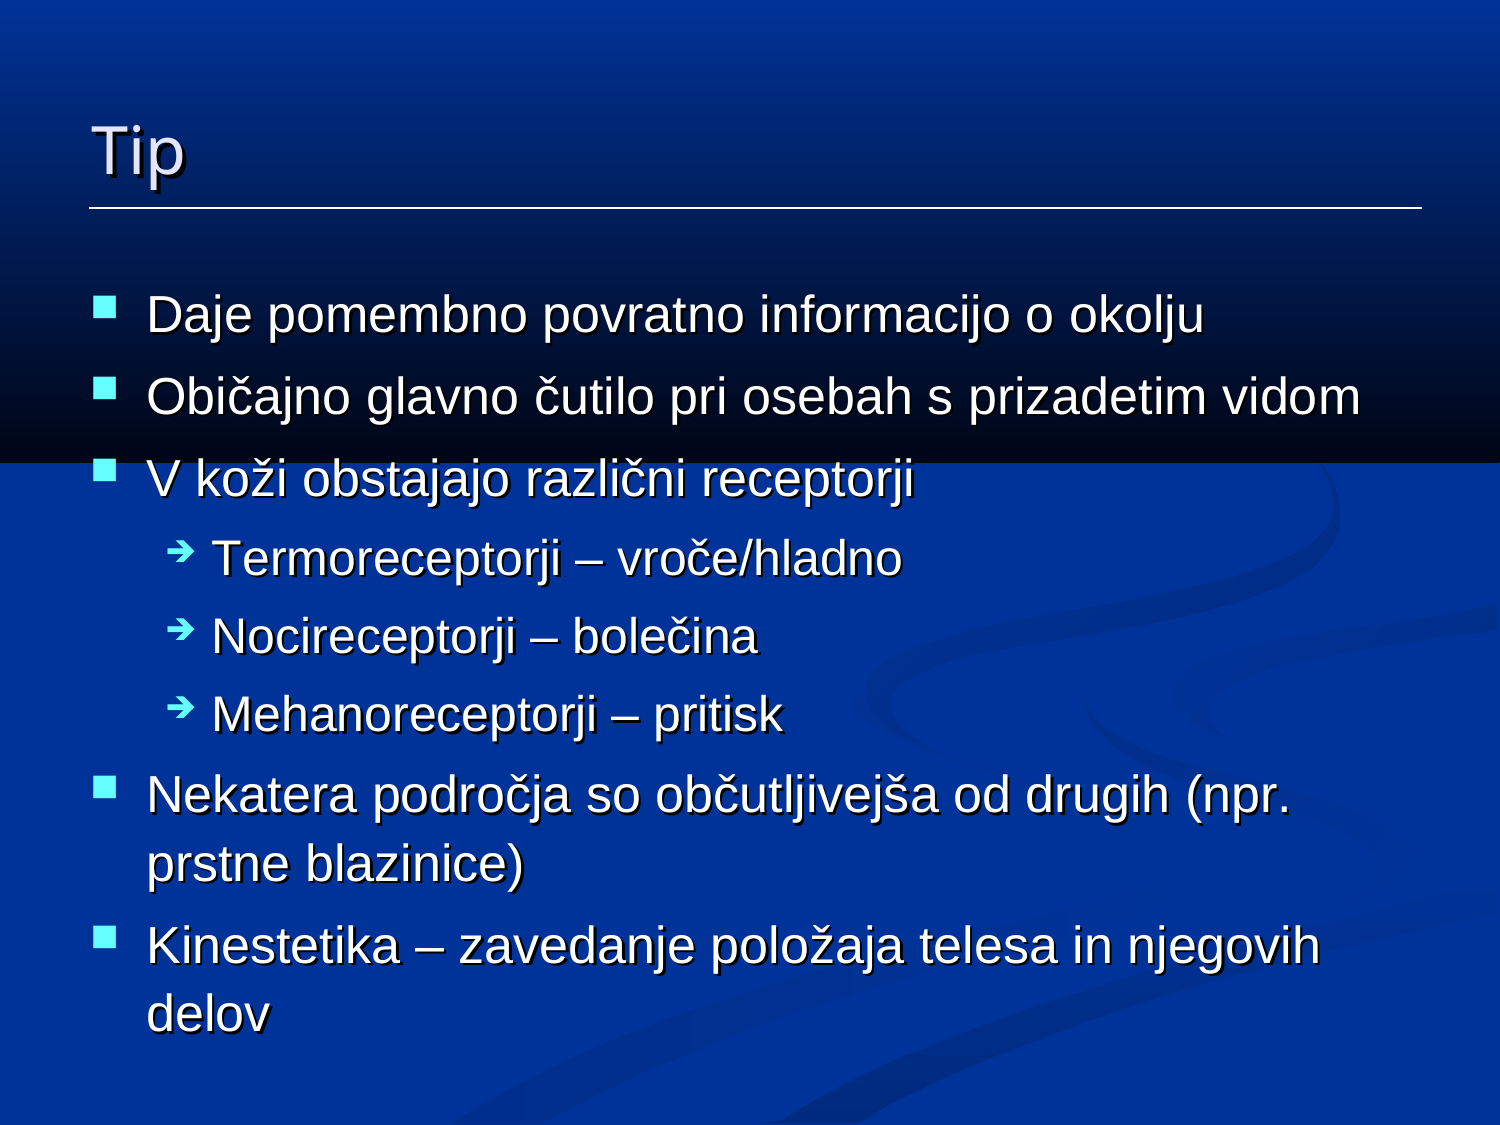

Tip
# Daje pomembno povratno informacijo o okolju
Običajno glavno čutilo pri osebah s prizadetim vidom
V koži obstajajo različni receptorji
Termoreceptorji – vroče/hladno
Nocireceptorji – bolečina
Mehanoreceptorji – pritisk
Nekatera področja so občutljivejša od drugih (npr. prstne blazinice)
Kinestetika – zavedanje položaja telesa in njegovih delov